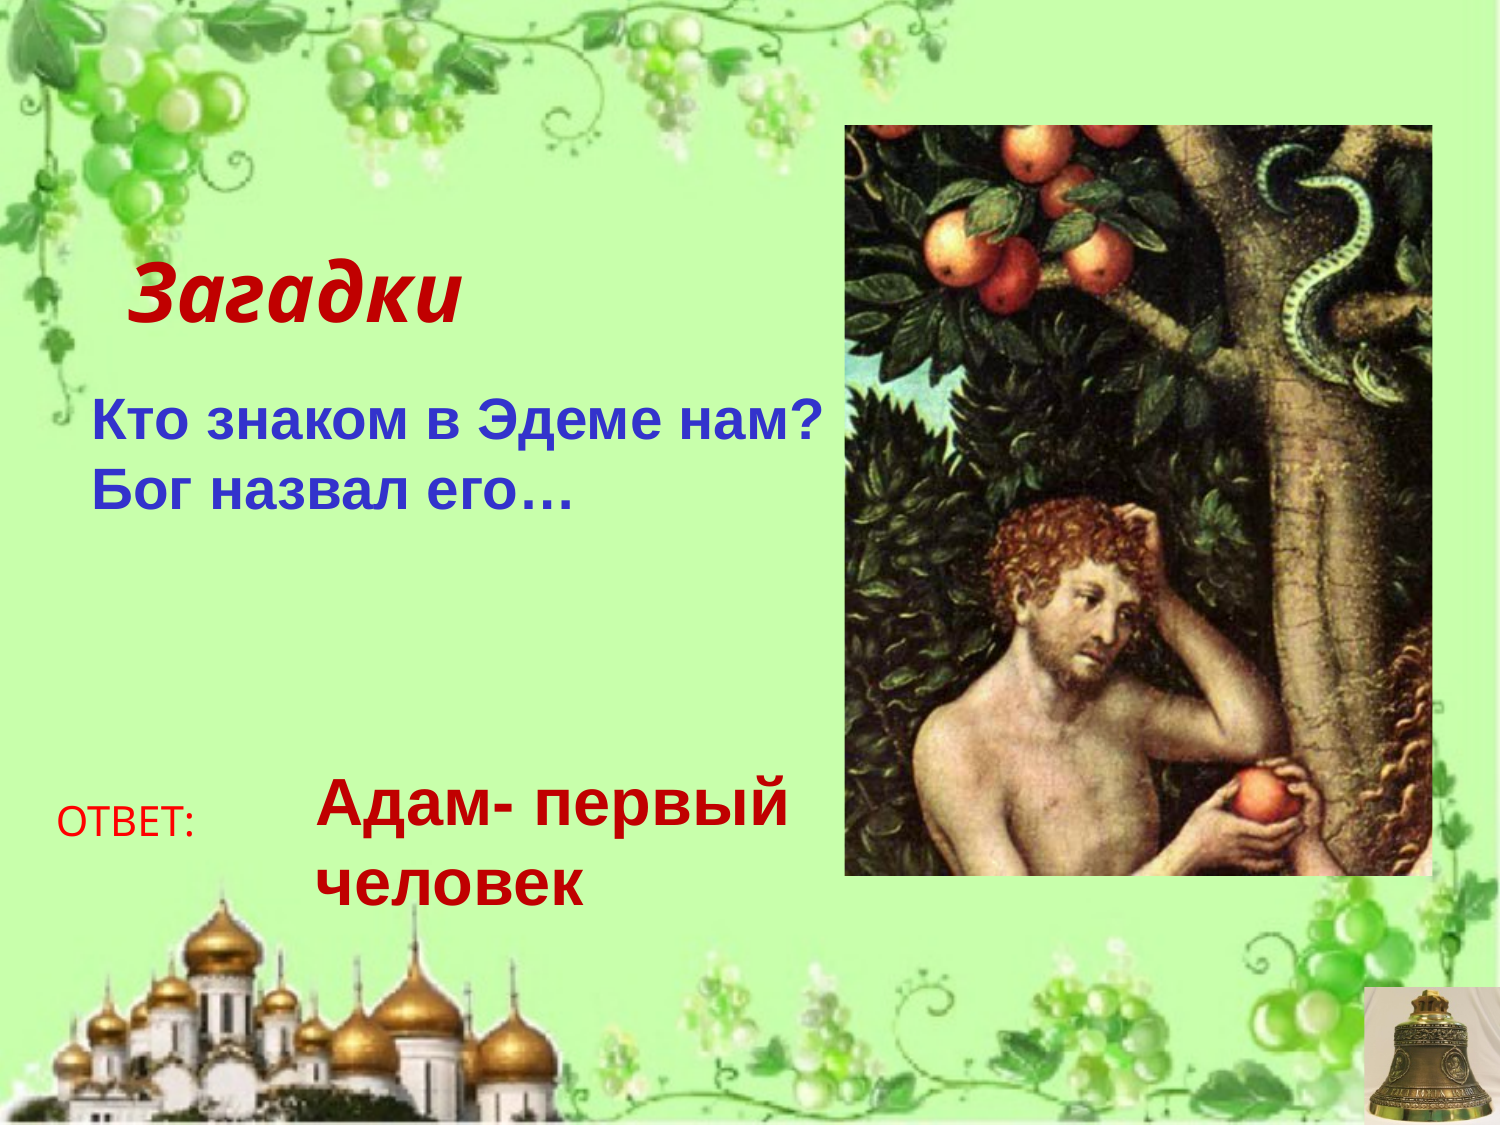

Загадки
Кто знаком в Эдеме нам?
Бог назвал его…
Адам- первый человек
ОТВЕТ: